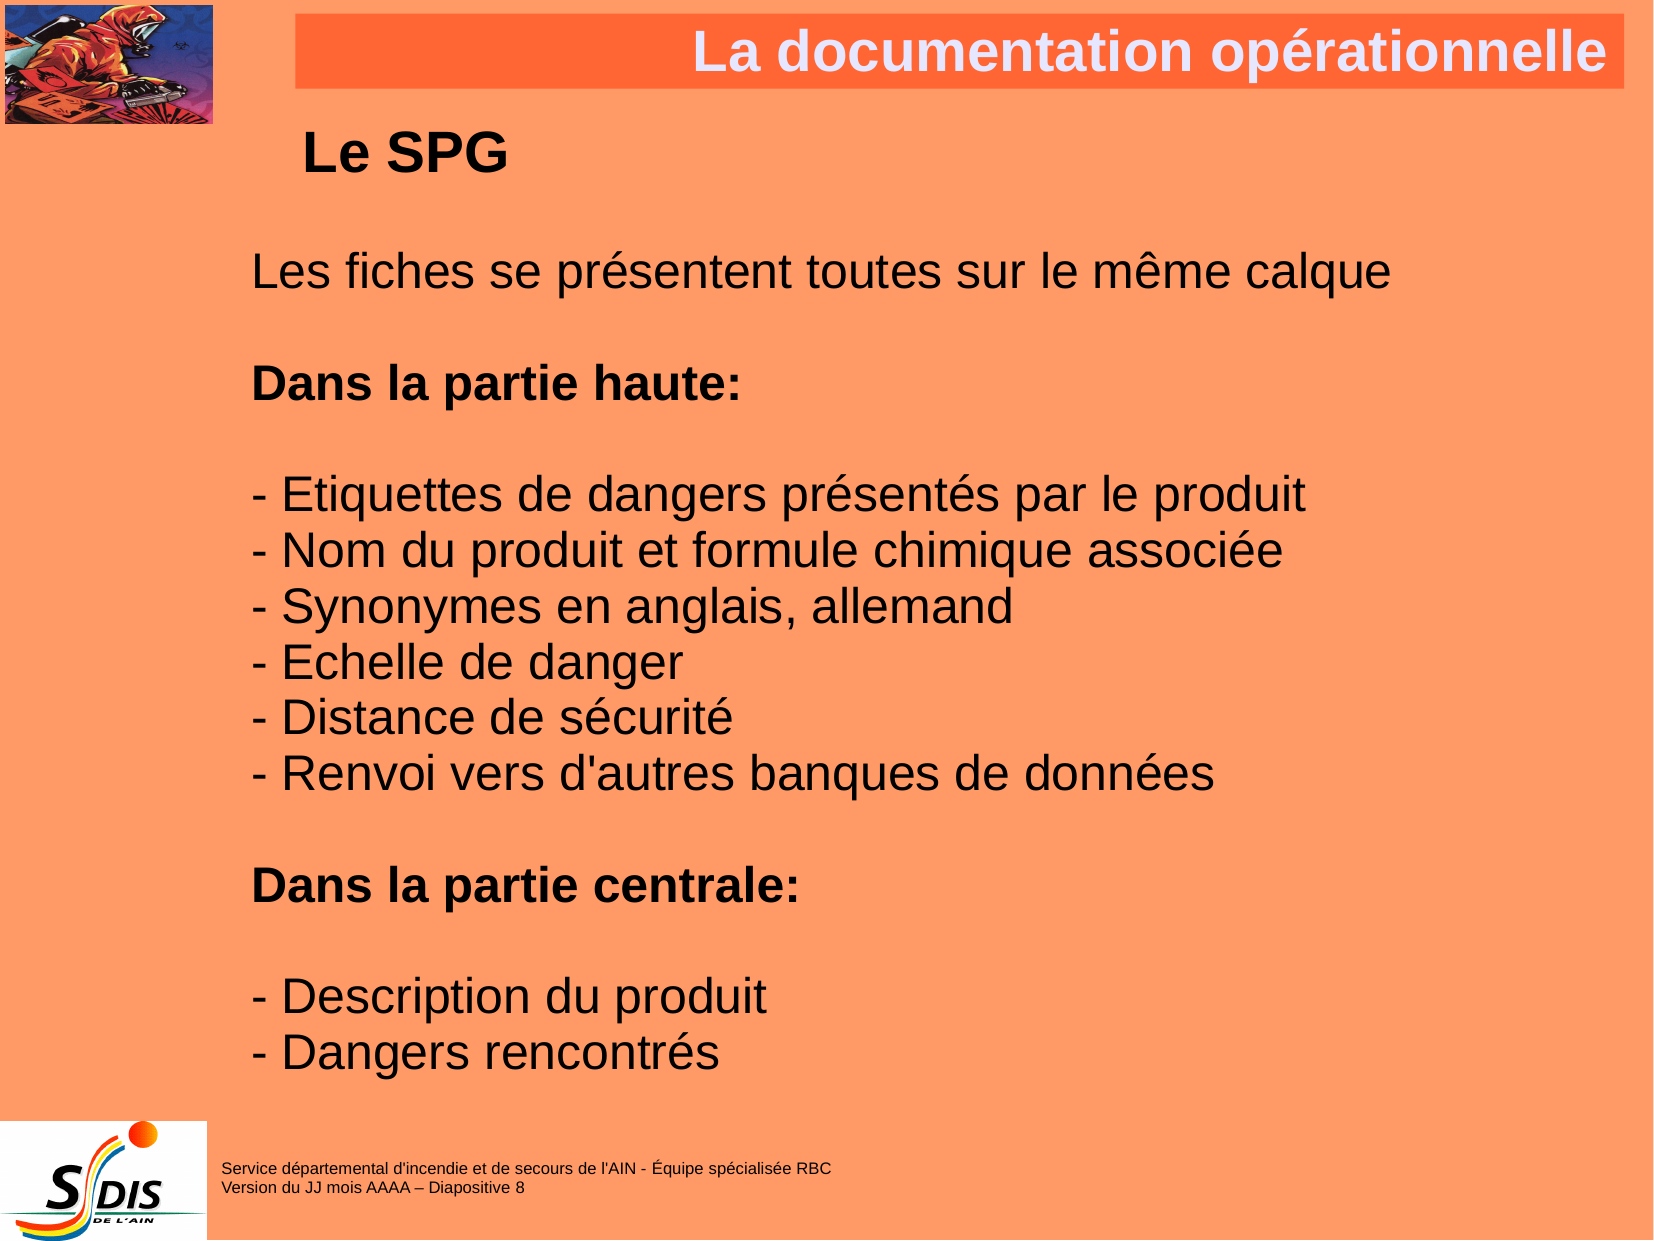

La documentation opérationnelle
Le SPG
Les fiches se présentent toutes sur le même calque
Dans la partie haute:
- Etiquettes de dangers présentés par le produit
- Nom du produit et formule chimique associée
- Synonymes en anglais, allemand
- Echelle de danger
- Distance de sécurité
- Renvoi vers d'autres banques de données
Dans la partie centrale:
- Description du produit
- Dangers rencontrés